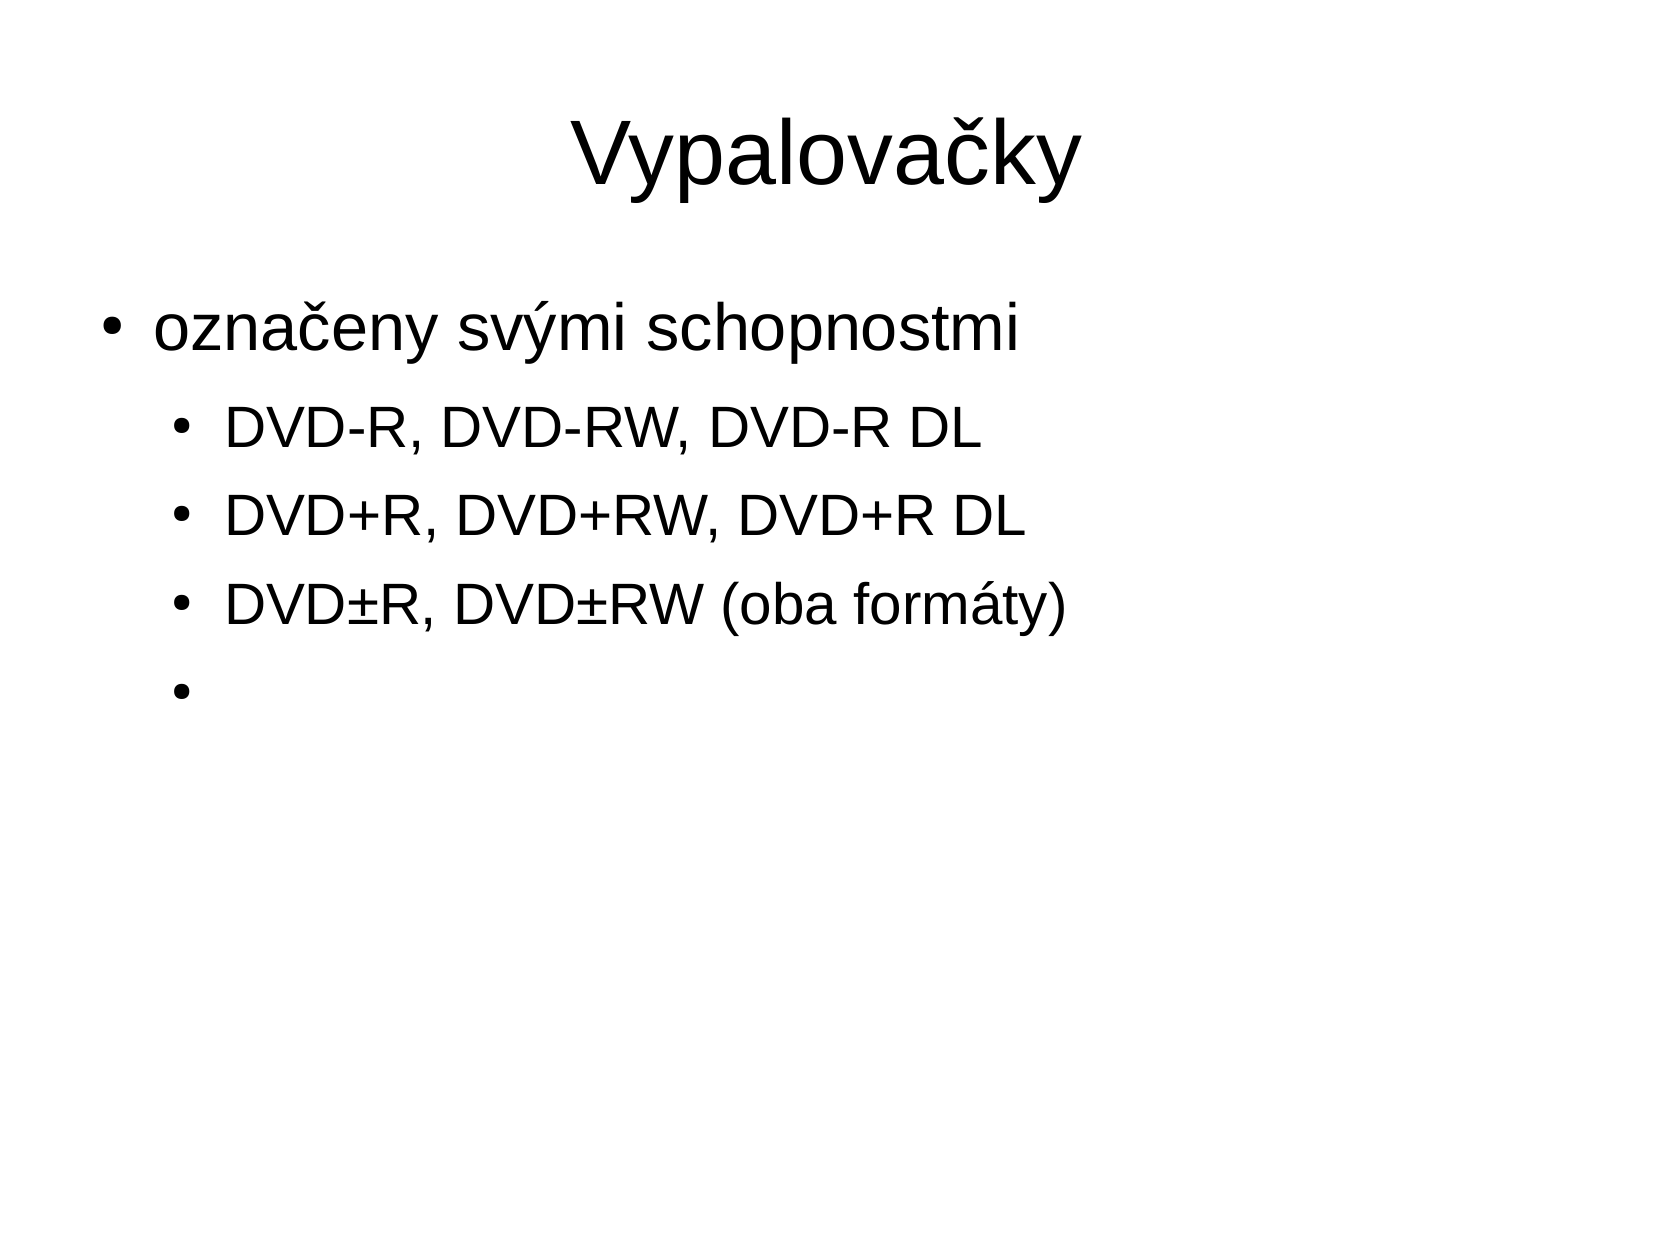

# Vypalovačky
označeny svými schopnostmi
DVD-R, DVD-RW, DVD-R DL
DVD+R, DVD+RW, DVD+R DL
DVD±R, DVD±RW (oba formáty)